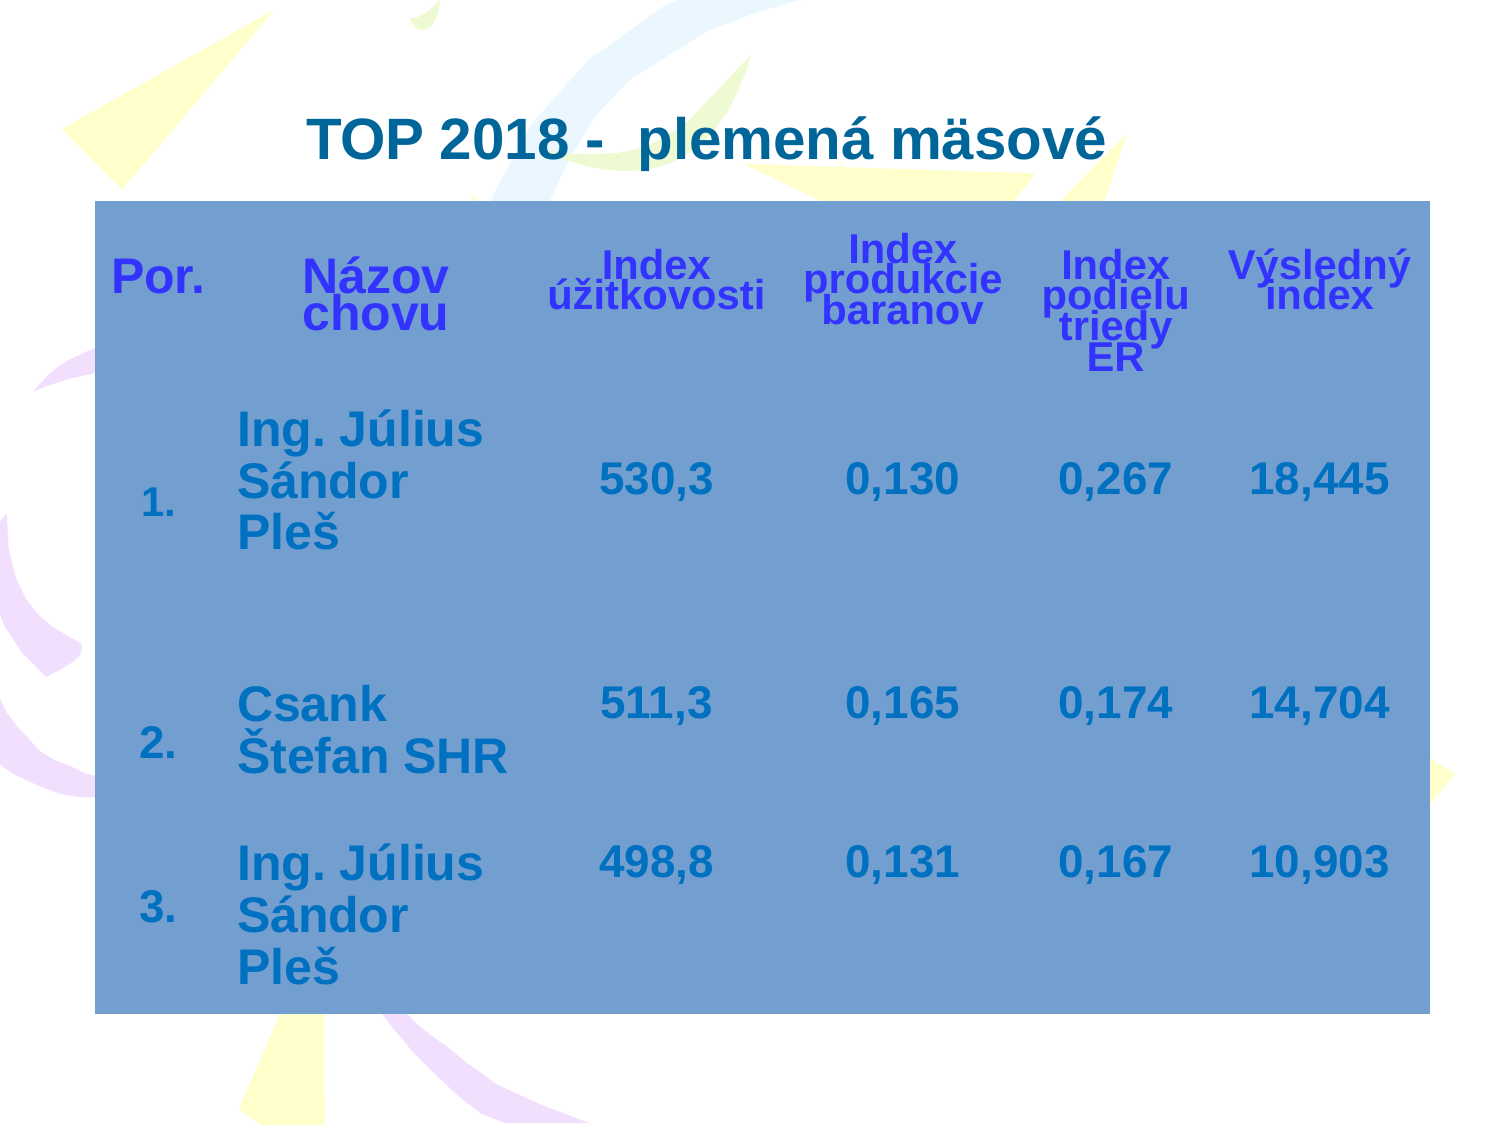

TOP 2018 - plemená mäsové
| Por. | Názov chovu | Index úžitkovosti | Index produkcie baranov | Index podielu triedy ER | Výsledný index |
| --- | --- | --- | --- | --- | --- |
| 1. | Ing. Július Sándor Pleš | 530,3 | 0,130 | 0,267 | 18,445 |
| 2. | Csank Štefan SHR | 511,3 | 0,165 | 0,174 | 14,704 |
| 3. | Ing. Július Sándor Pleš | 498,8 | 0,131 | 0,167 | 10,903 |